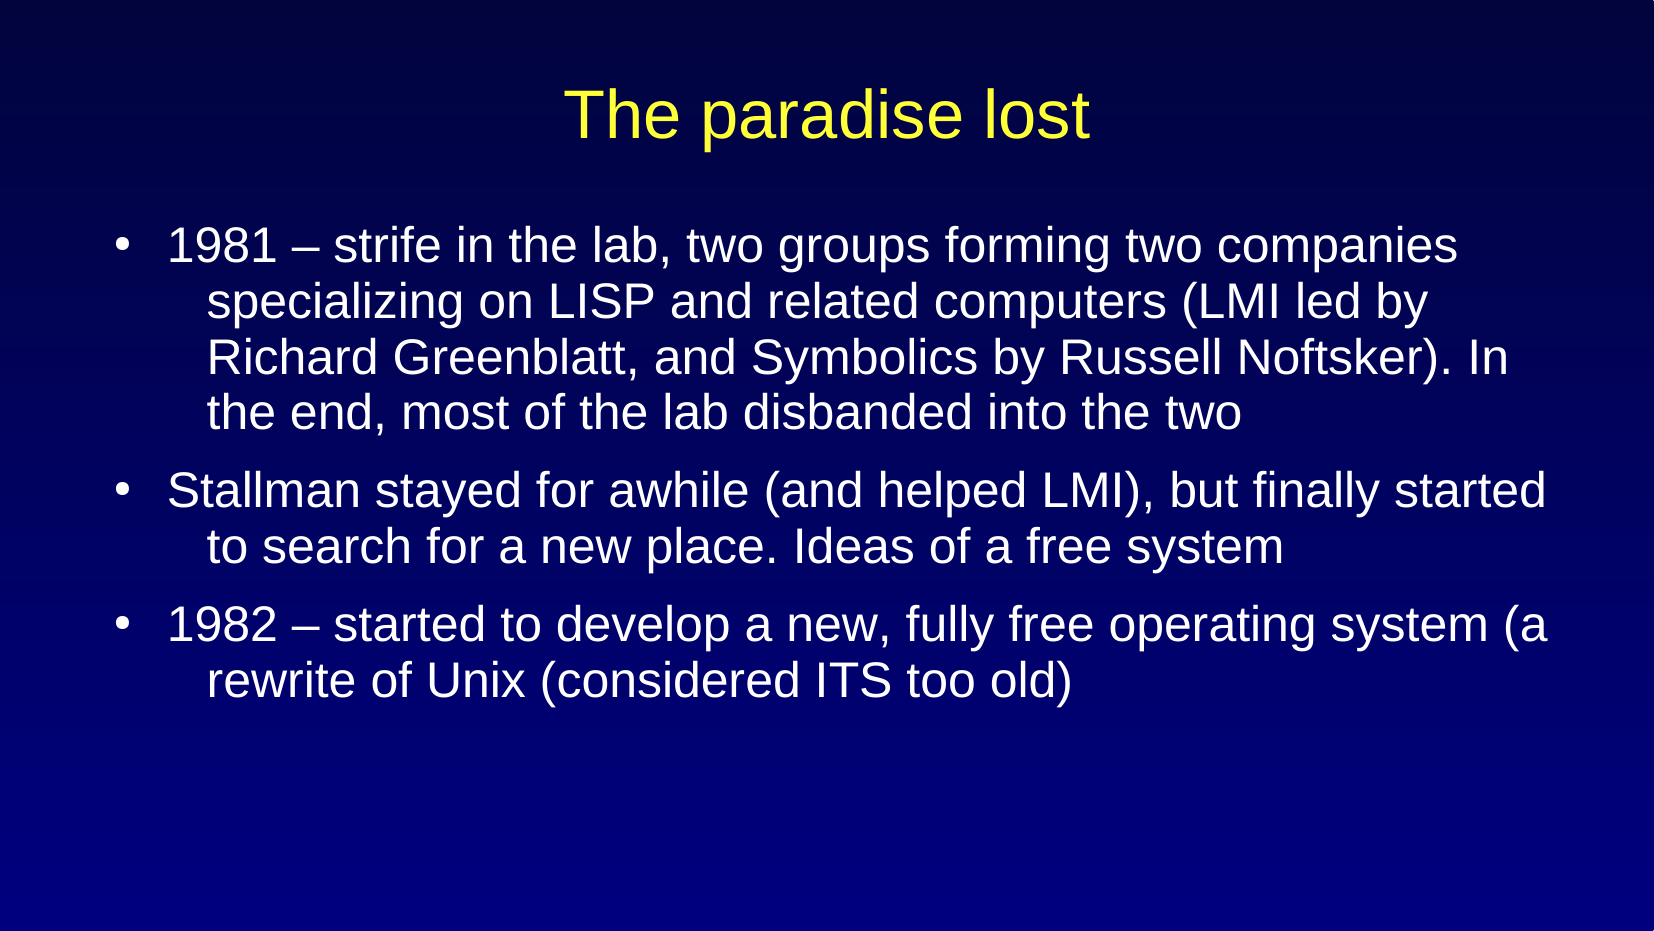

# The paradise lost
1981 – strife in the lab, two groups forming two companies specializing on LISP and related computers (LMI led by Richard Greenblatt, and Symbolics by Russell Noftsker). In the end, most of the lab disbanded into the two
Stallman stayed for awhile (and helped LMI), but finally started to search for a new place. Ideas of a free system
1982 – started to develop a new, fully free operating system (a rewrite of Unix (considered ITS too old)